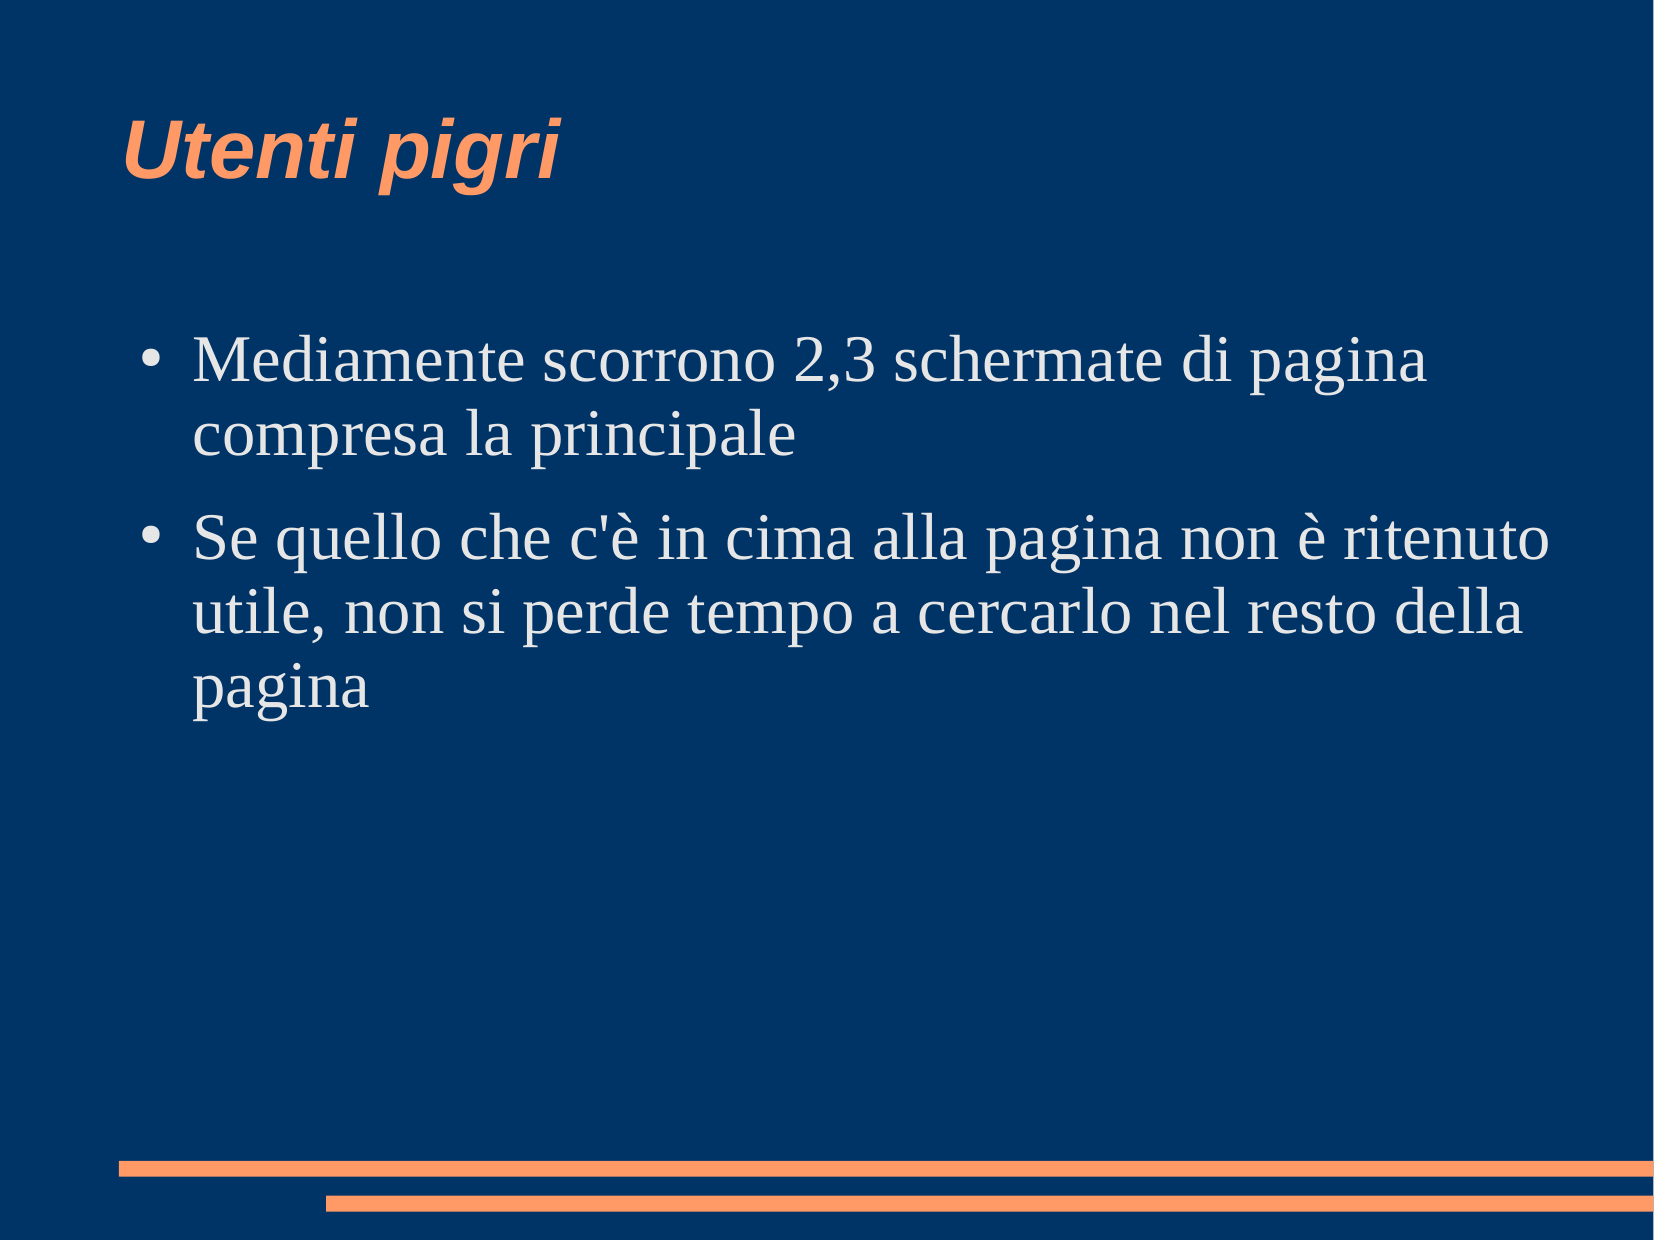

# Utenti pigri
Mediamente scorrono 2,3 schermate di pagina compresa la principale
Se quello che c'è in cima alla pagina non è ritenuto utile, non si perde tempo a cercarlo nel resto della pagina